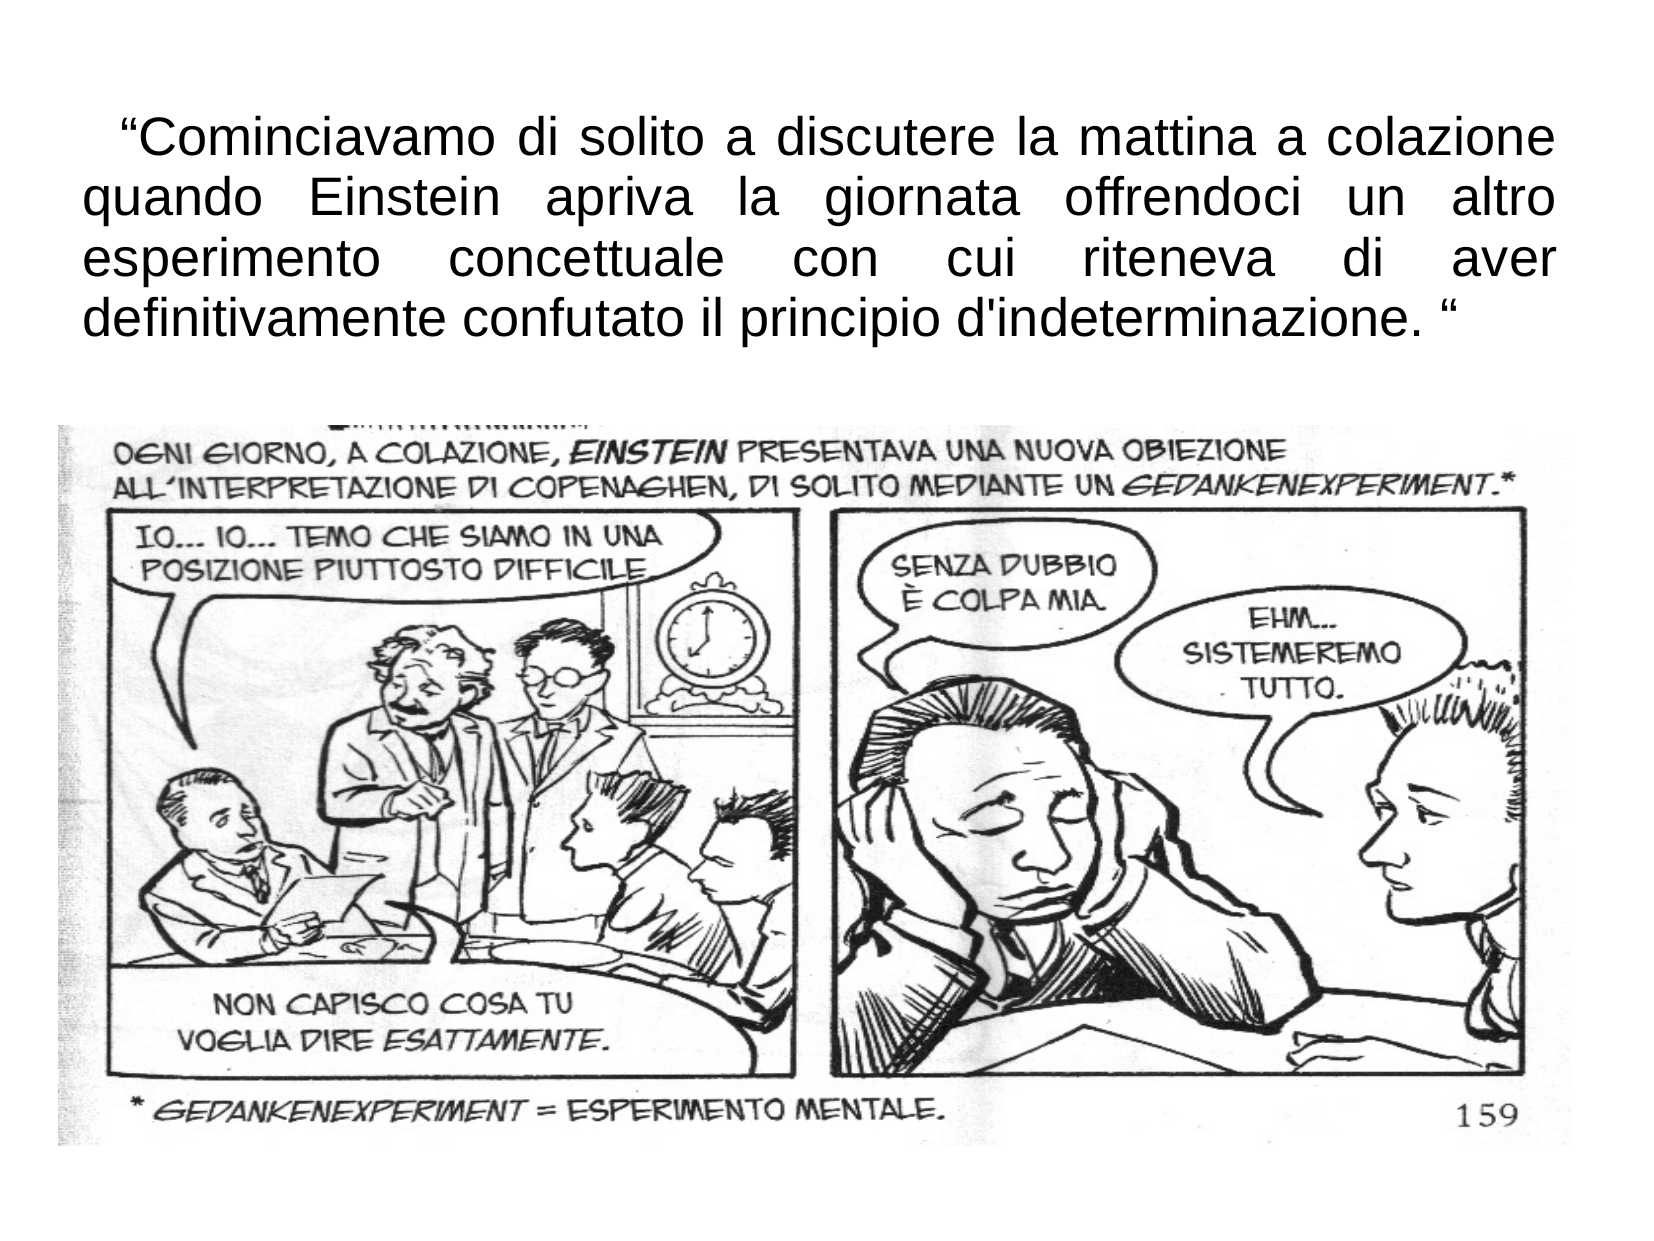

# “Cominciavamo di solito a discutere la mattina a colazione quando Einstein apriva la giornata offrendoci un altro esperimento concettuale con cui riteneva di aver definitivamente confutato il principio d'indeterminazione. “